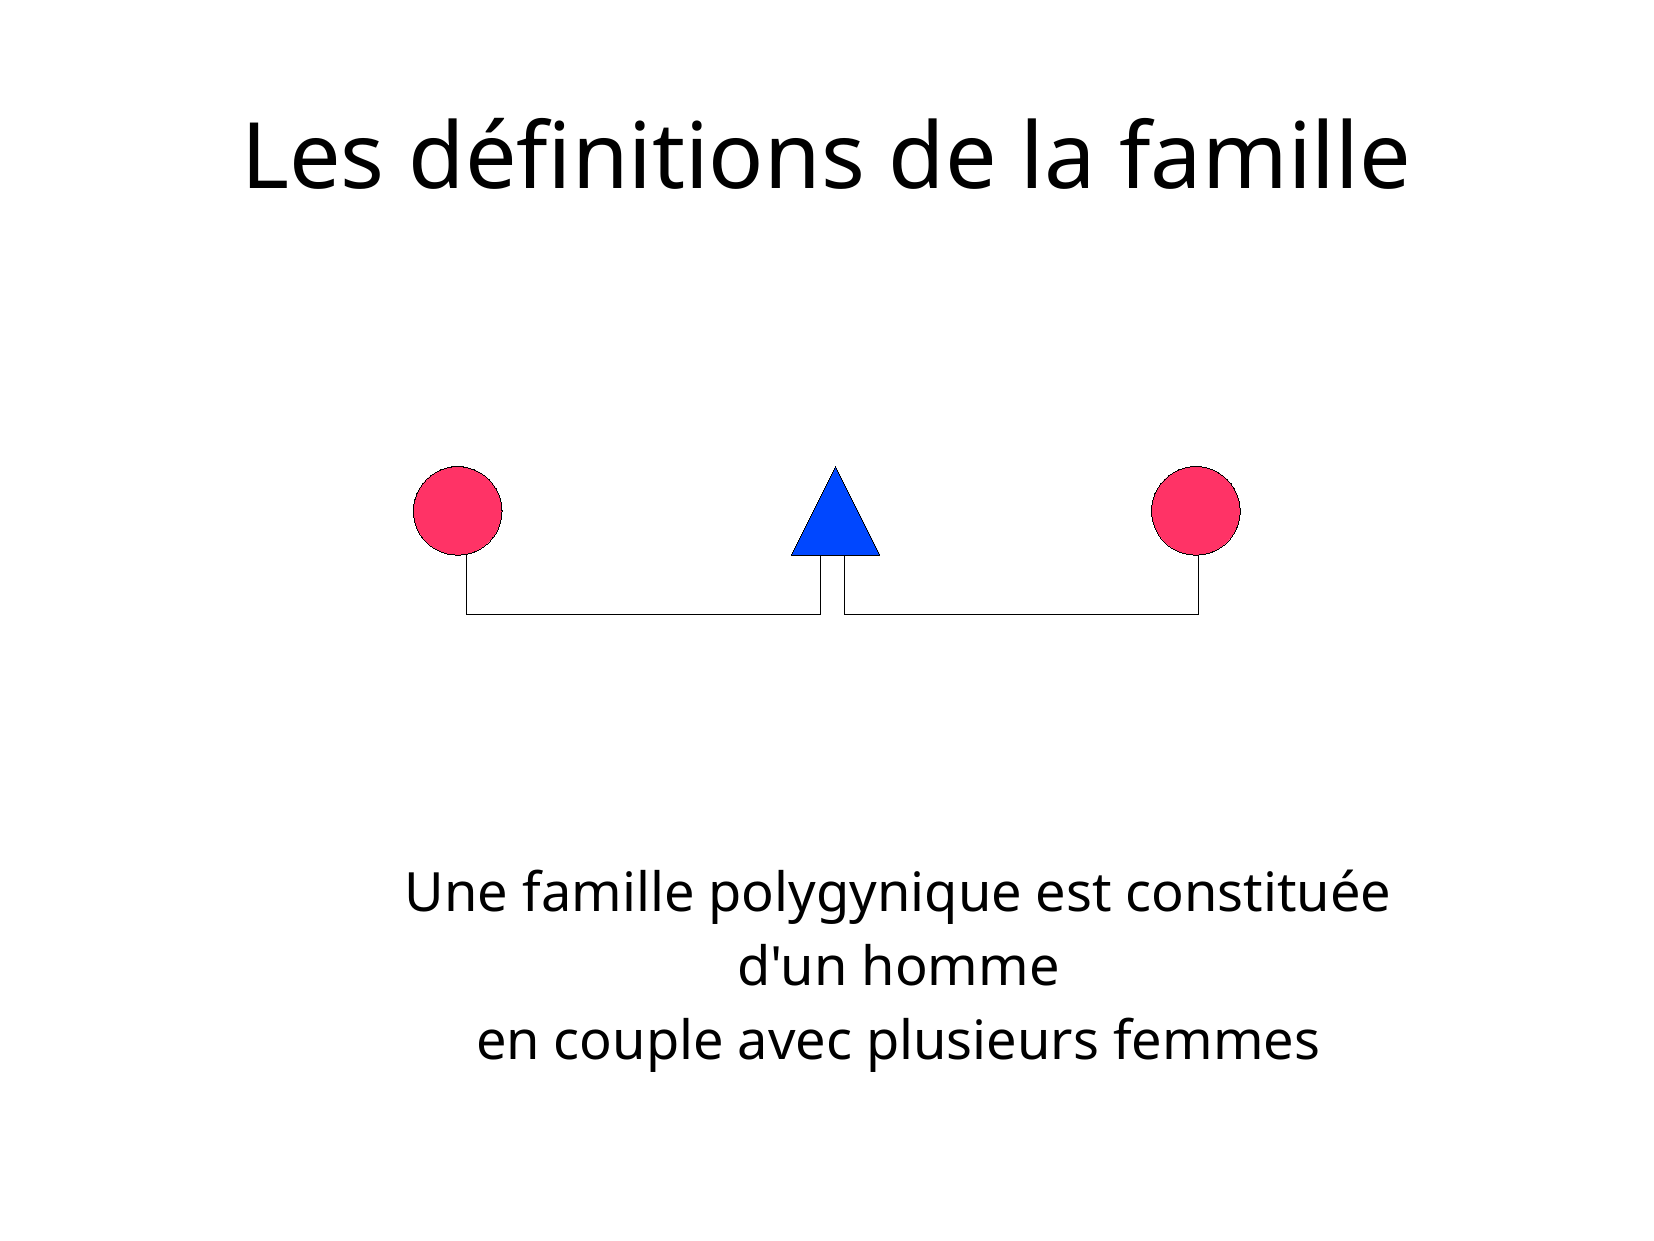

# Les définitions de la famille
Une famille polygynique est constituée
d'un homme
en couple avec plusieurs femmes